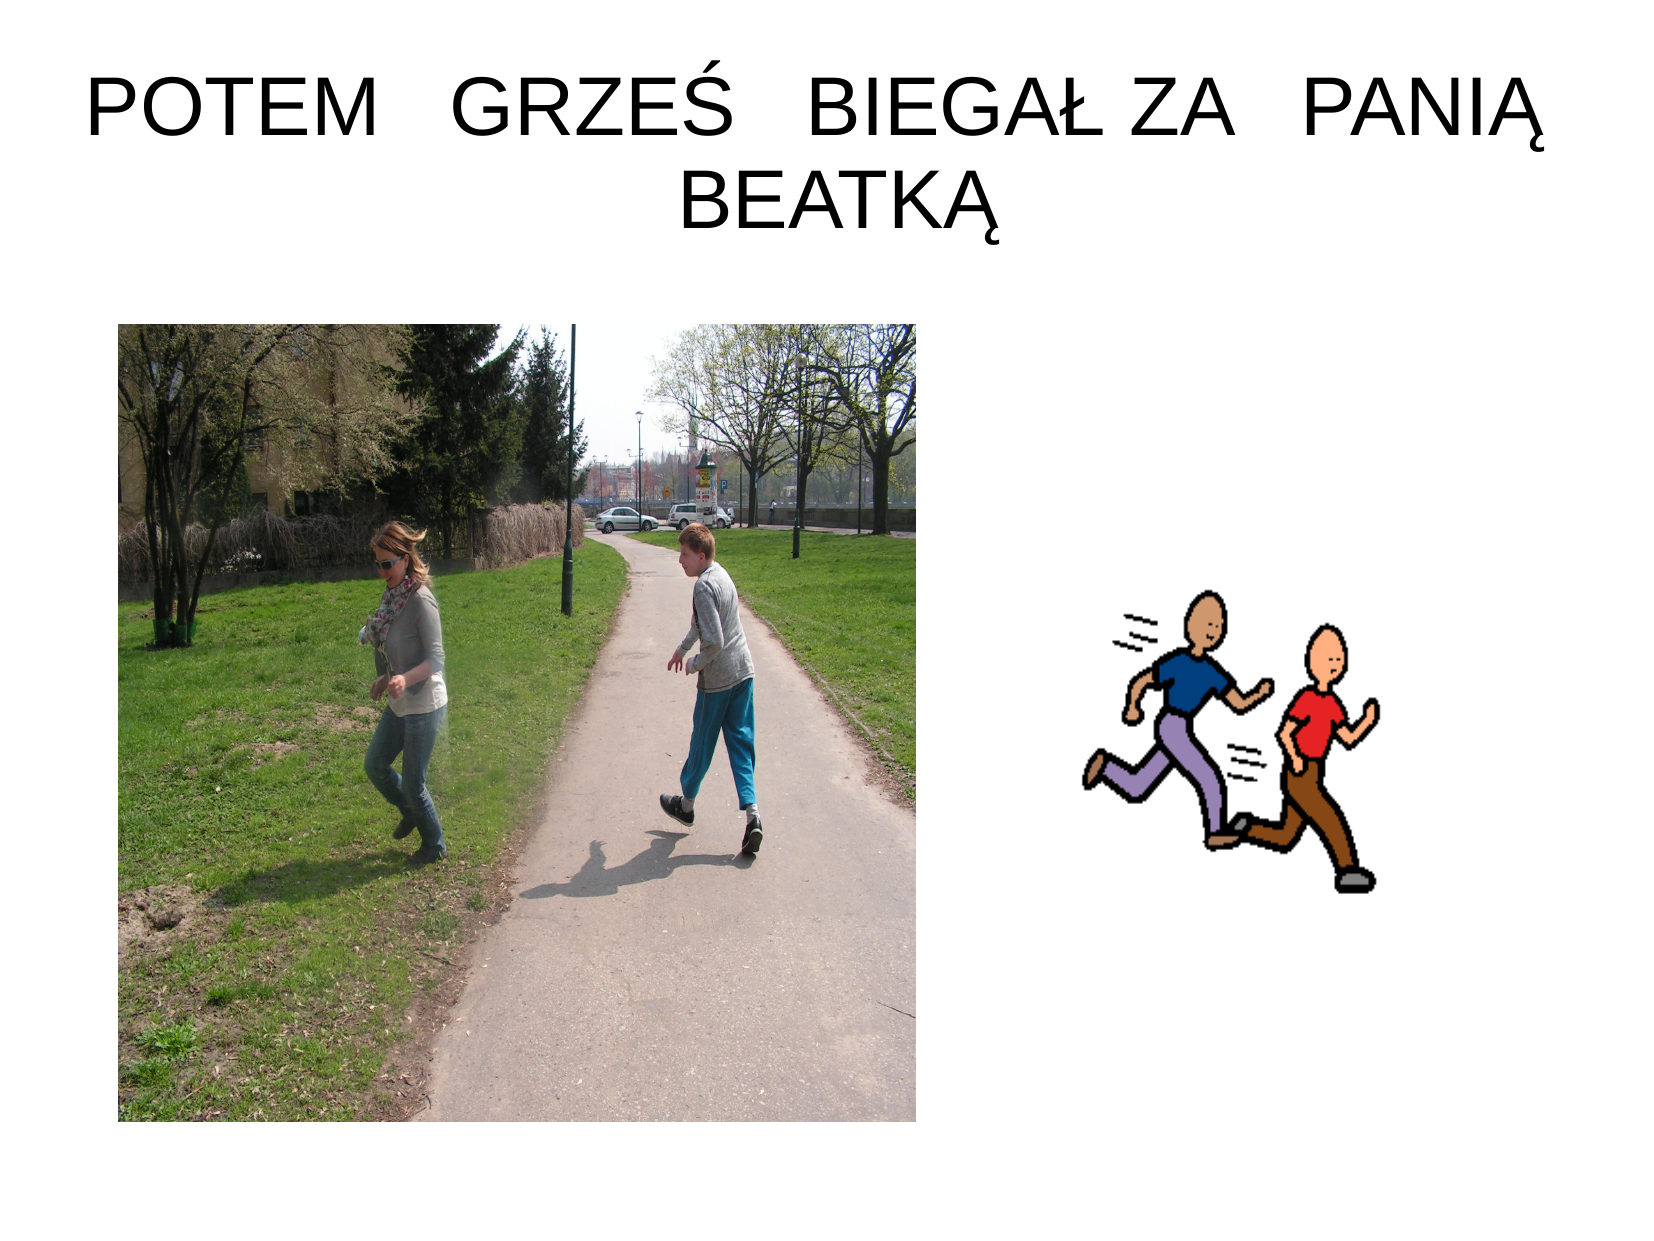

# POTEM GRZEŚ BIEGAŁ ZA PANIĄ BEATKĄ